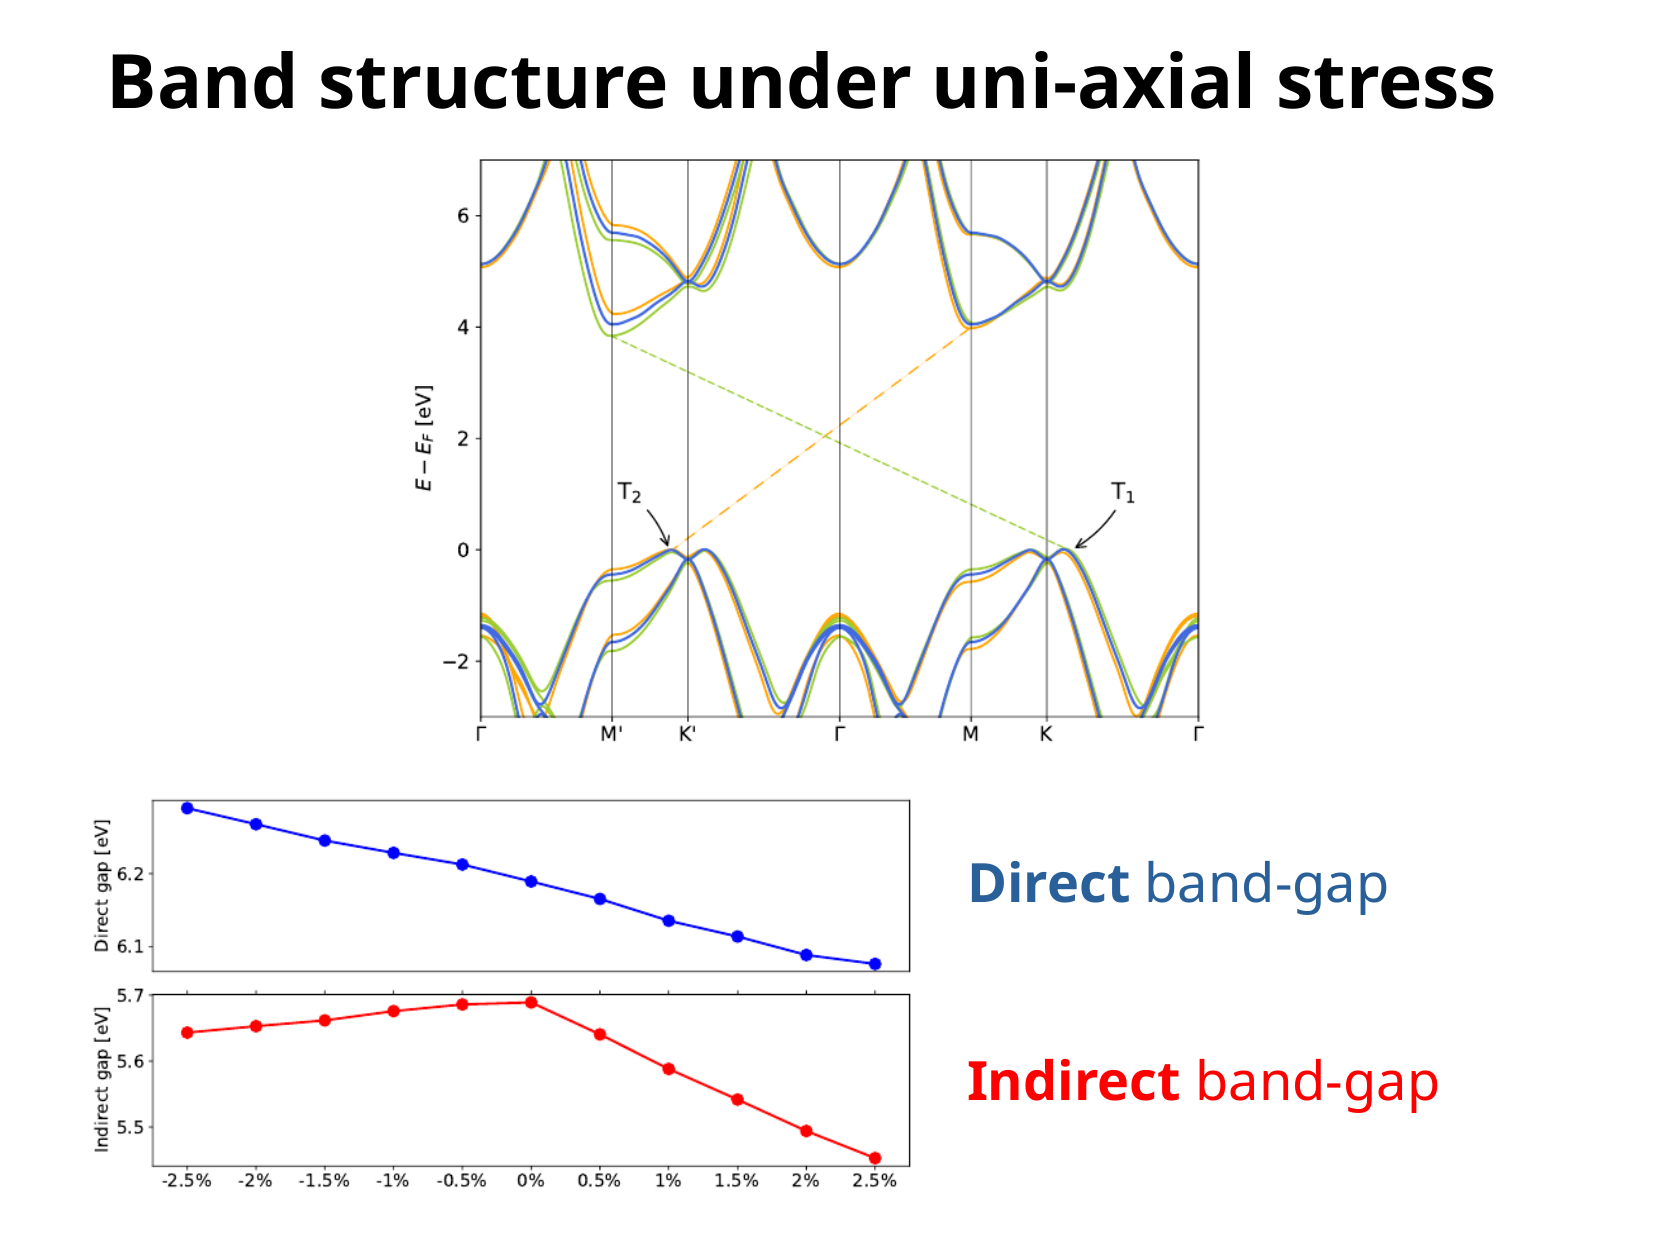

# Band structure under uni-axial stress
Direct band-gap
Indirect band-gap